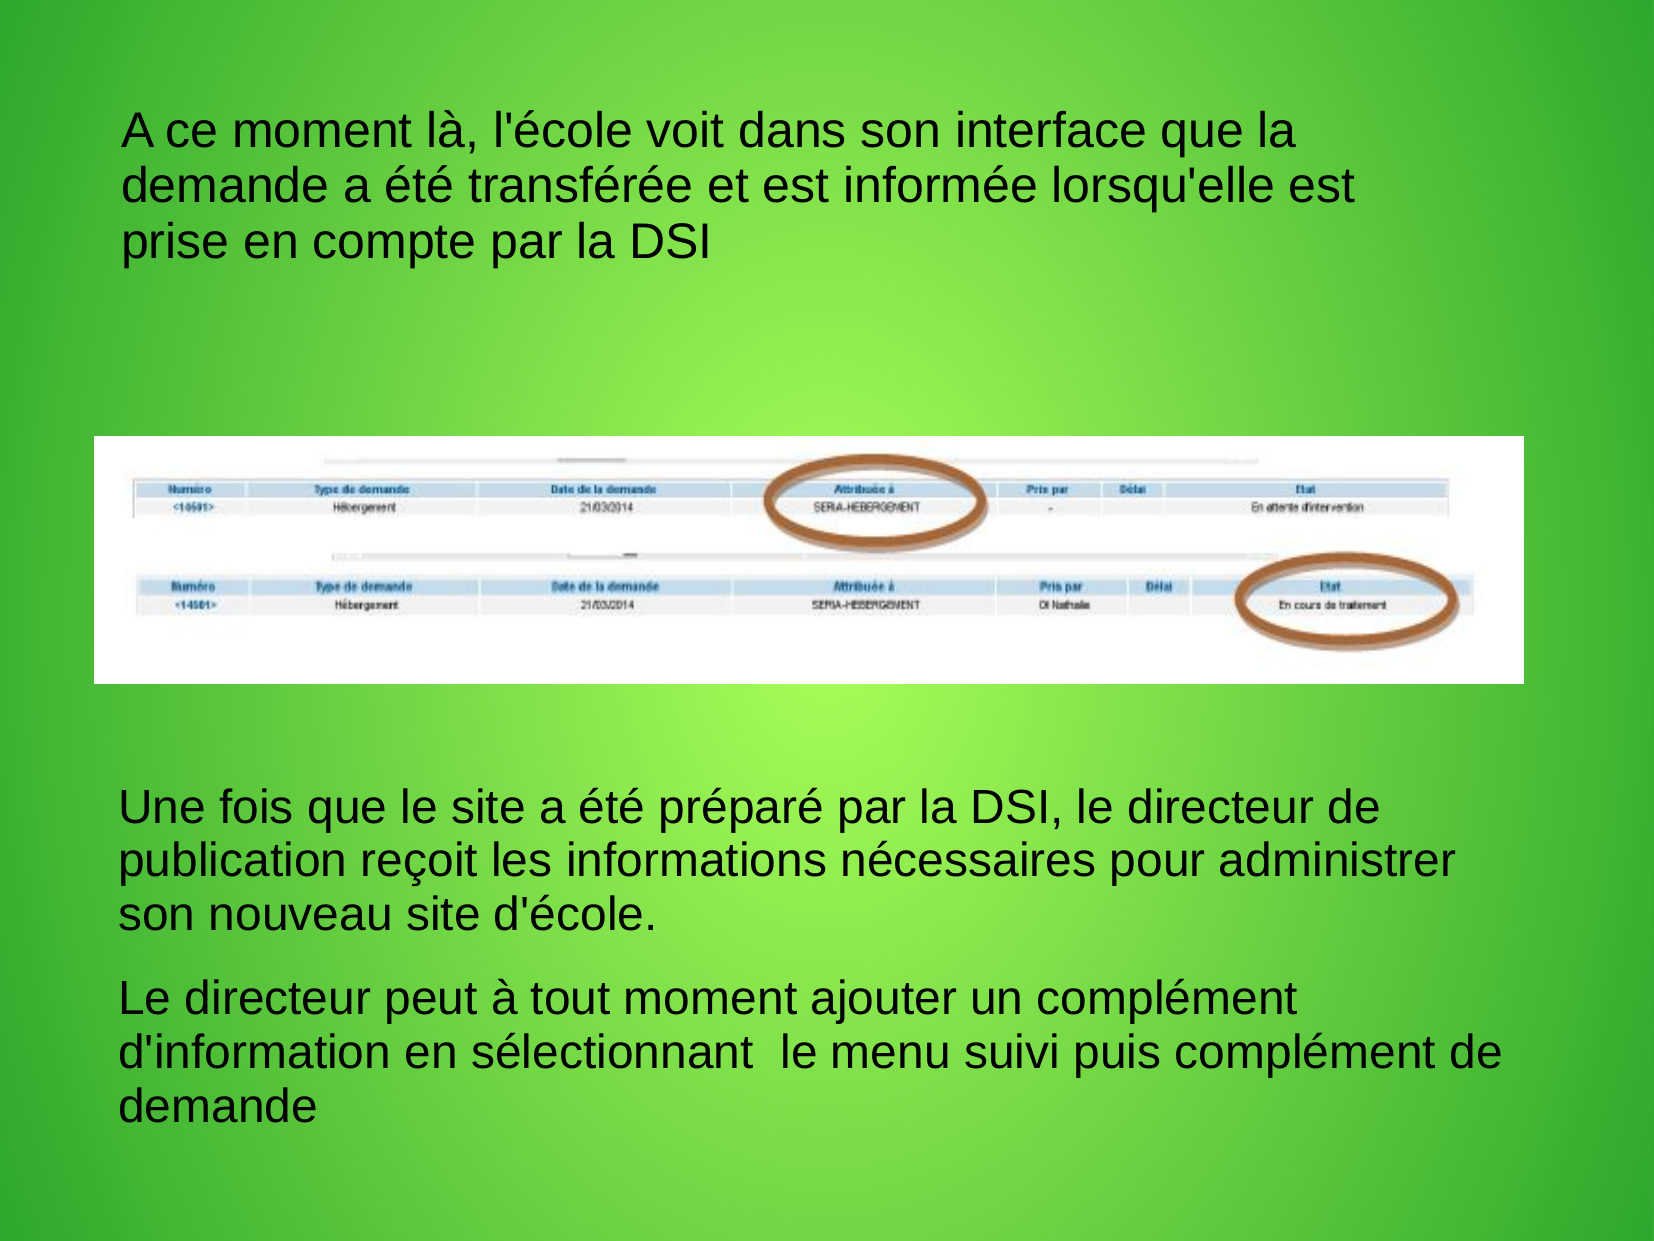

A ce moment là, l'école voit dans son interface que la demande a été transférée et est informée lorsqu'elle est prise en compte par la DSI
# Une fois que le site a été préparé par la DSI, le directeur de publication reçoit les informations nécessaires pour administrer son nouveau site d'école.
Le directeur peut à tout moment ajouter un complément d'information en sélectionnant le menu suivi puis complément de demande